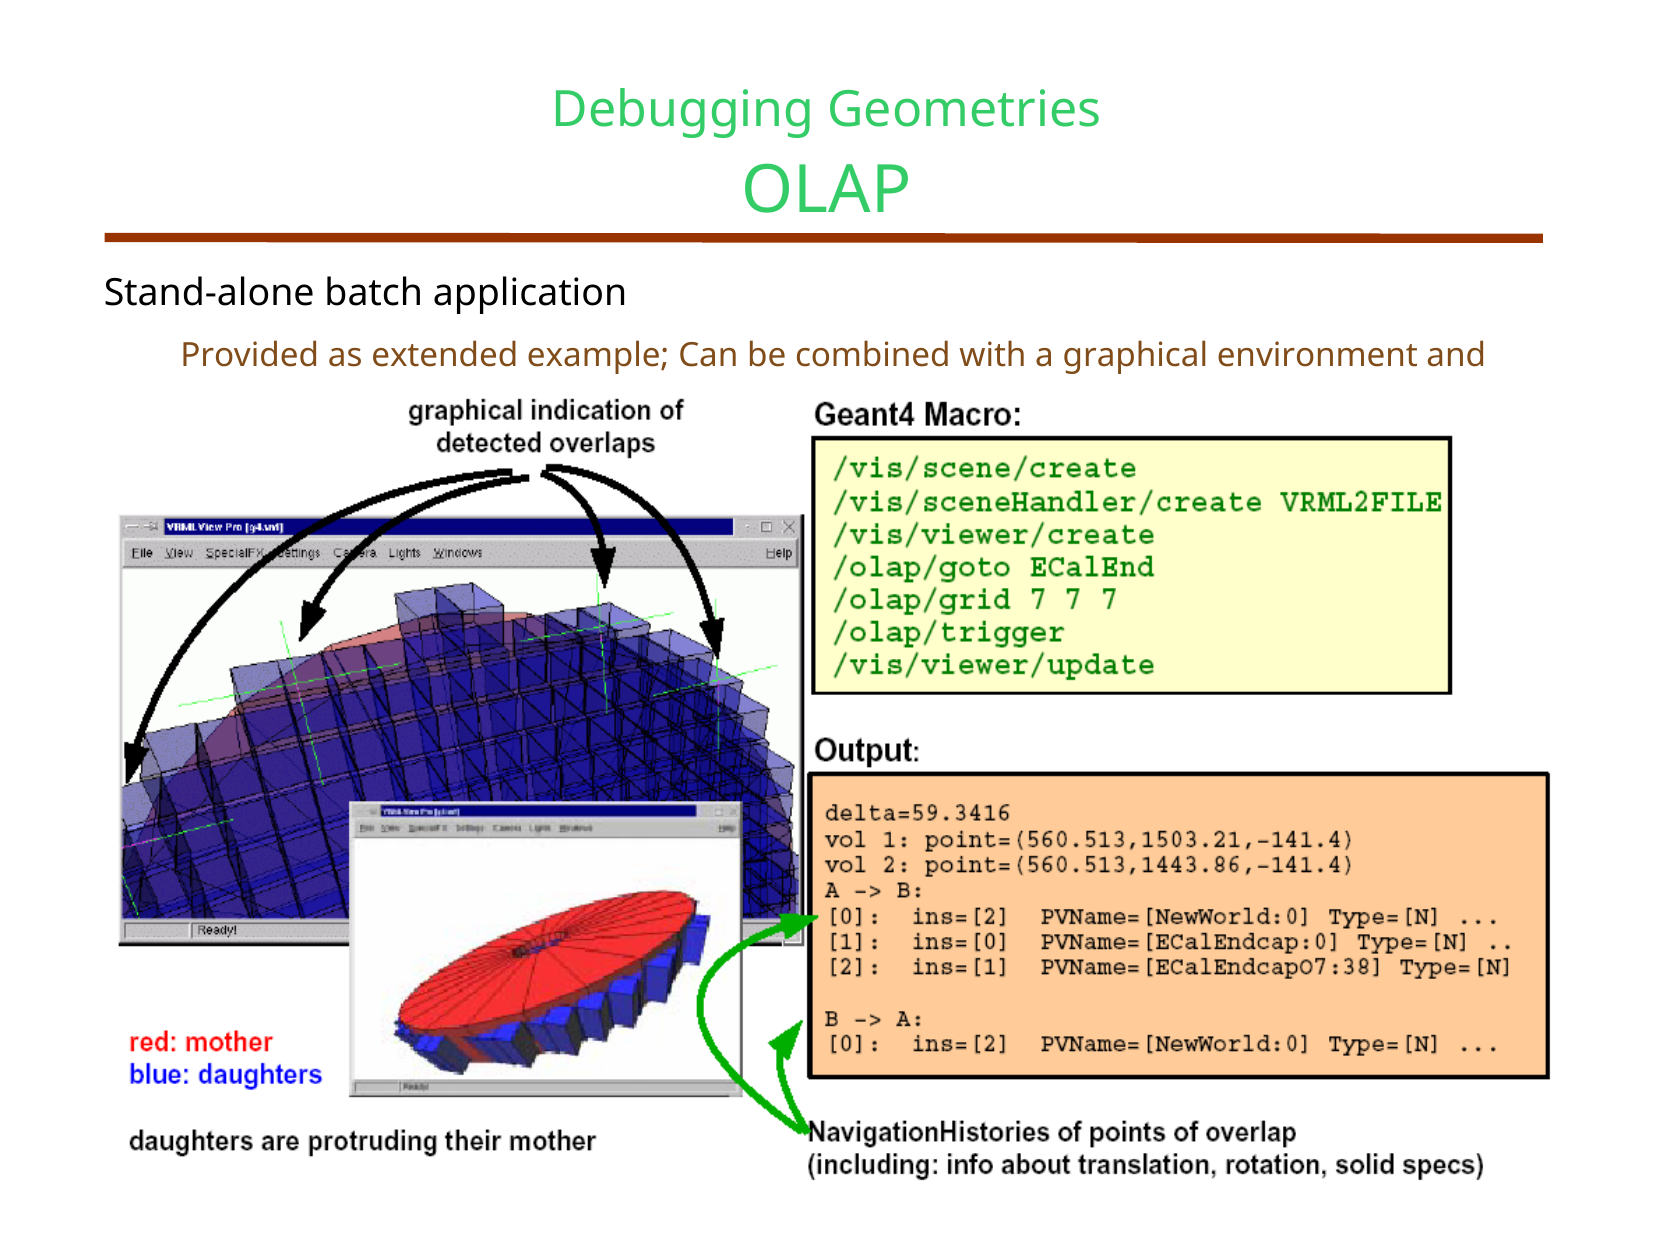

# Debugging Geometries OLAP
Stand-alone batch application
Provided as extended example; Can be combined with a graphical environment and GUI
Cours Geant4 @ Paris 2007
10